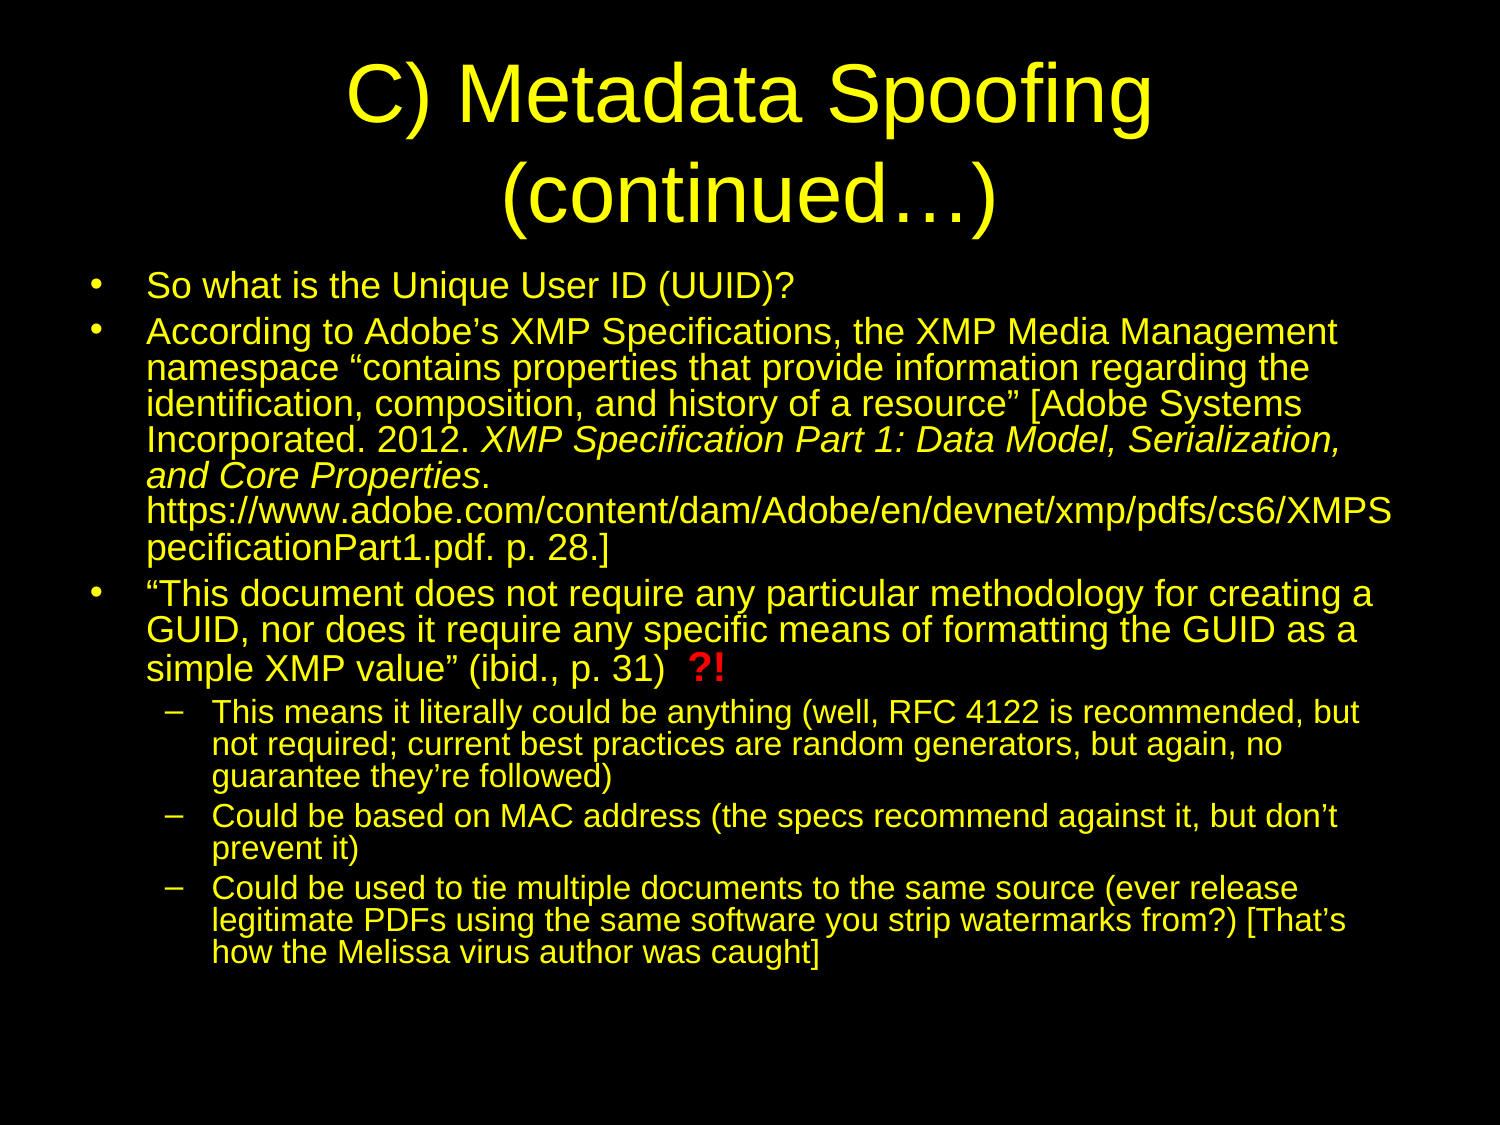

C) Metadata Spoofing (continued…)
# So what is the Unique User ID (UUID)?
According to Adobe’s XMP Specifications, the XMP Media Management namespace “contains properties that provide information regarding the identification, composition, and history of a resource” [Adobe Systems Incorporated. 2012. XMP Specification Part 1: Data Model, Serialization, and Core Properties. https://www.adobe.com/content/dam/Adobe/en/devnet/xmp/pdfs/cs6/XMPSpecificationPart1.pdf. p. 28.]
“This document does not require any particular methodology for creating a GUID, nor does it require any specific means of formatting the GUID as a simple XMP value” (ibid., p. 31) ?!
This means it literally could be anything (well, RFC 4122 is recommended, but not required; current best practices are random generators, but again, no guarantee they’re followed)
Could be based on MAC address (the specs recommend against it, but don’t prevent it)
Could be used to tie multiple documents to the same source (ever release legitimate PDFs using the same software you strip watermarks from?) [That’s how the Melissa virus author was caught]